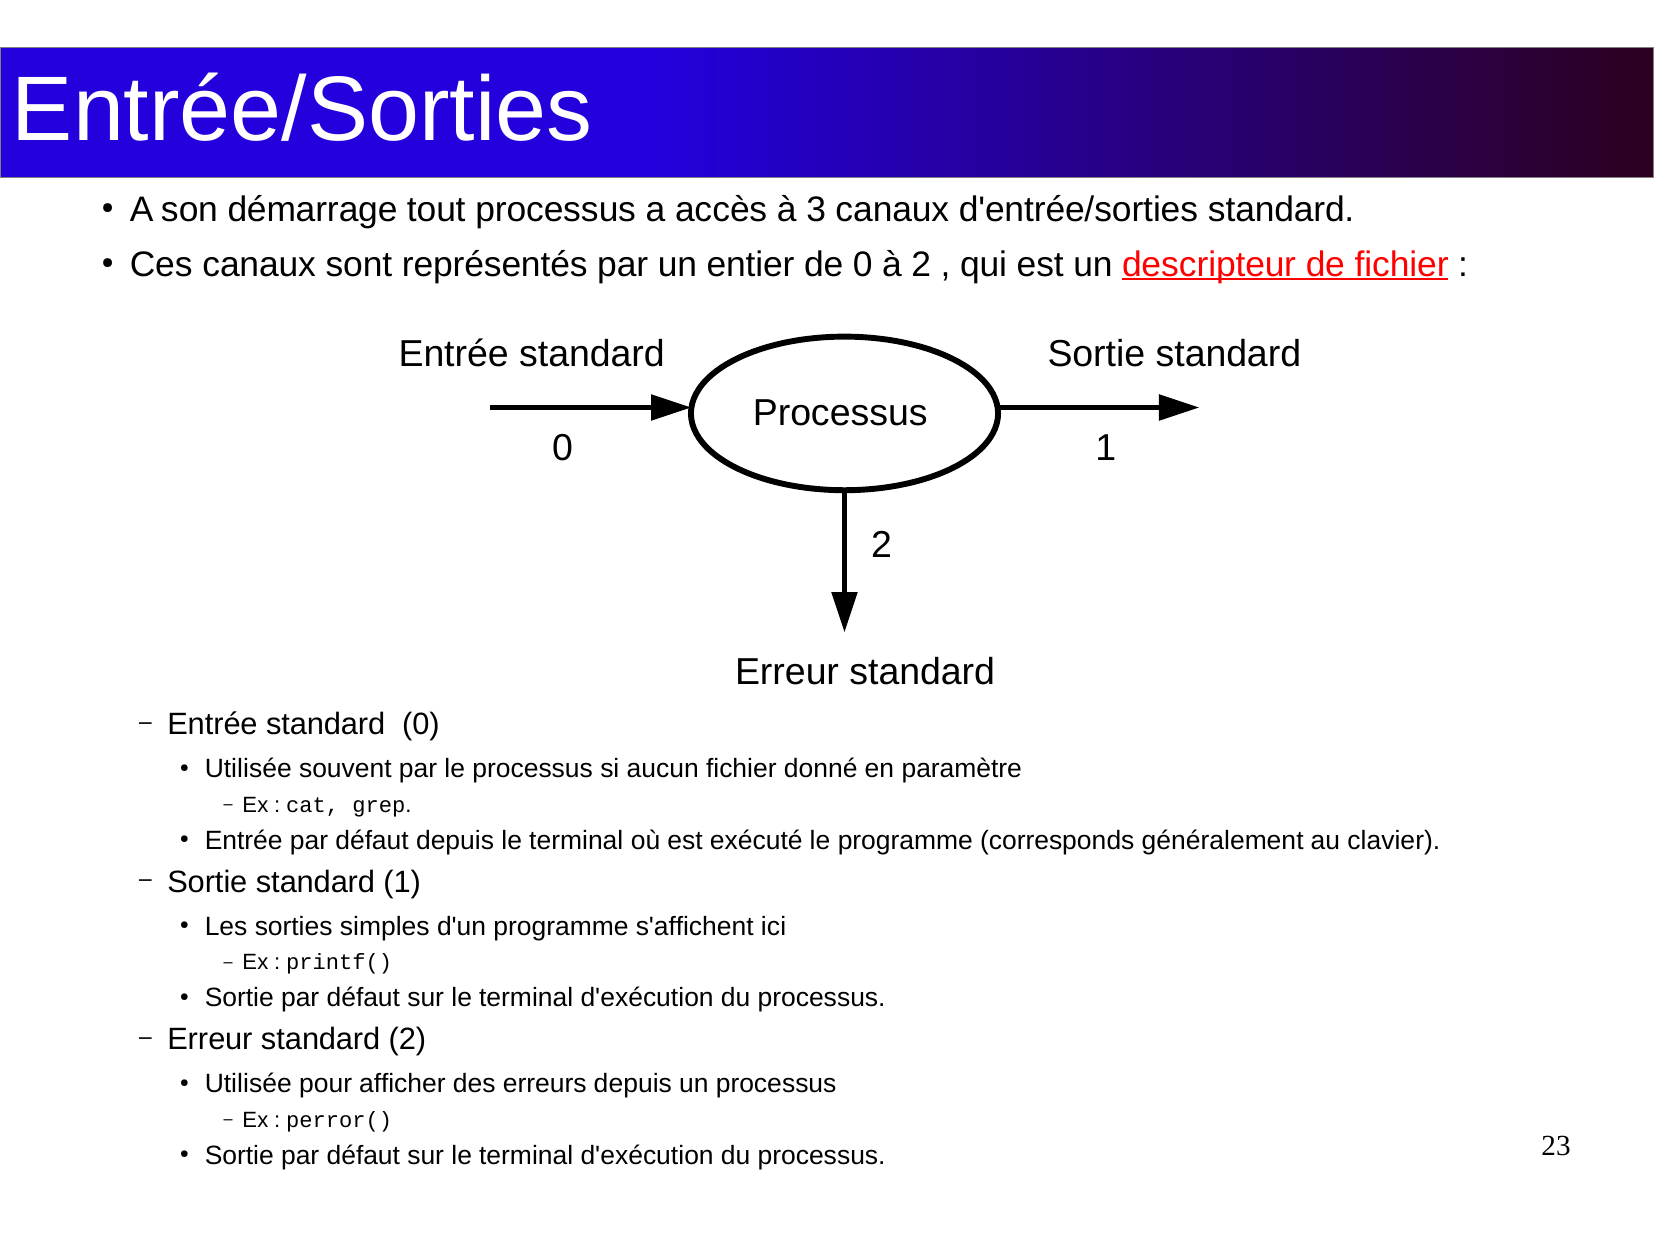

# Entrée/Sorties
A son démarrage tout processus a accès à 3 canaux d'entrée/sorties standard.
Ces canaux sont représentés par un entier de 0 à 2 , qui est un descripteur de fichier :
Entrée standard (0)
Utilisée souvent par le processus si aucun fichier donné en paramètre
Ex : cat, grep.
Entrée par défaut depuis le terminal où est exécuté le programme (corresponds généralement au clavier).
Sortie standard (1)
Les sorties simples d'un programme s'affichent ici
Ex : printf()
Sortie par défaut sur le terminal d'exécution du processus.
Erreur standard (2)
Utilisée pour afficher des erreurs depuis un processus
Ex : perror()
Sortie par défaut sur le terminal d'exécution du processus.
Entrée standard
Sortie standard
Processus
0
1
2
Erreur standard
23